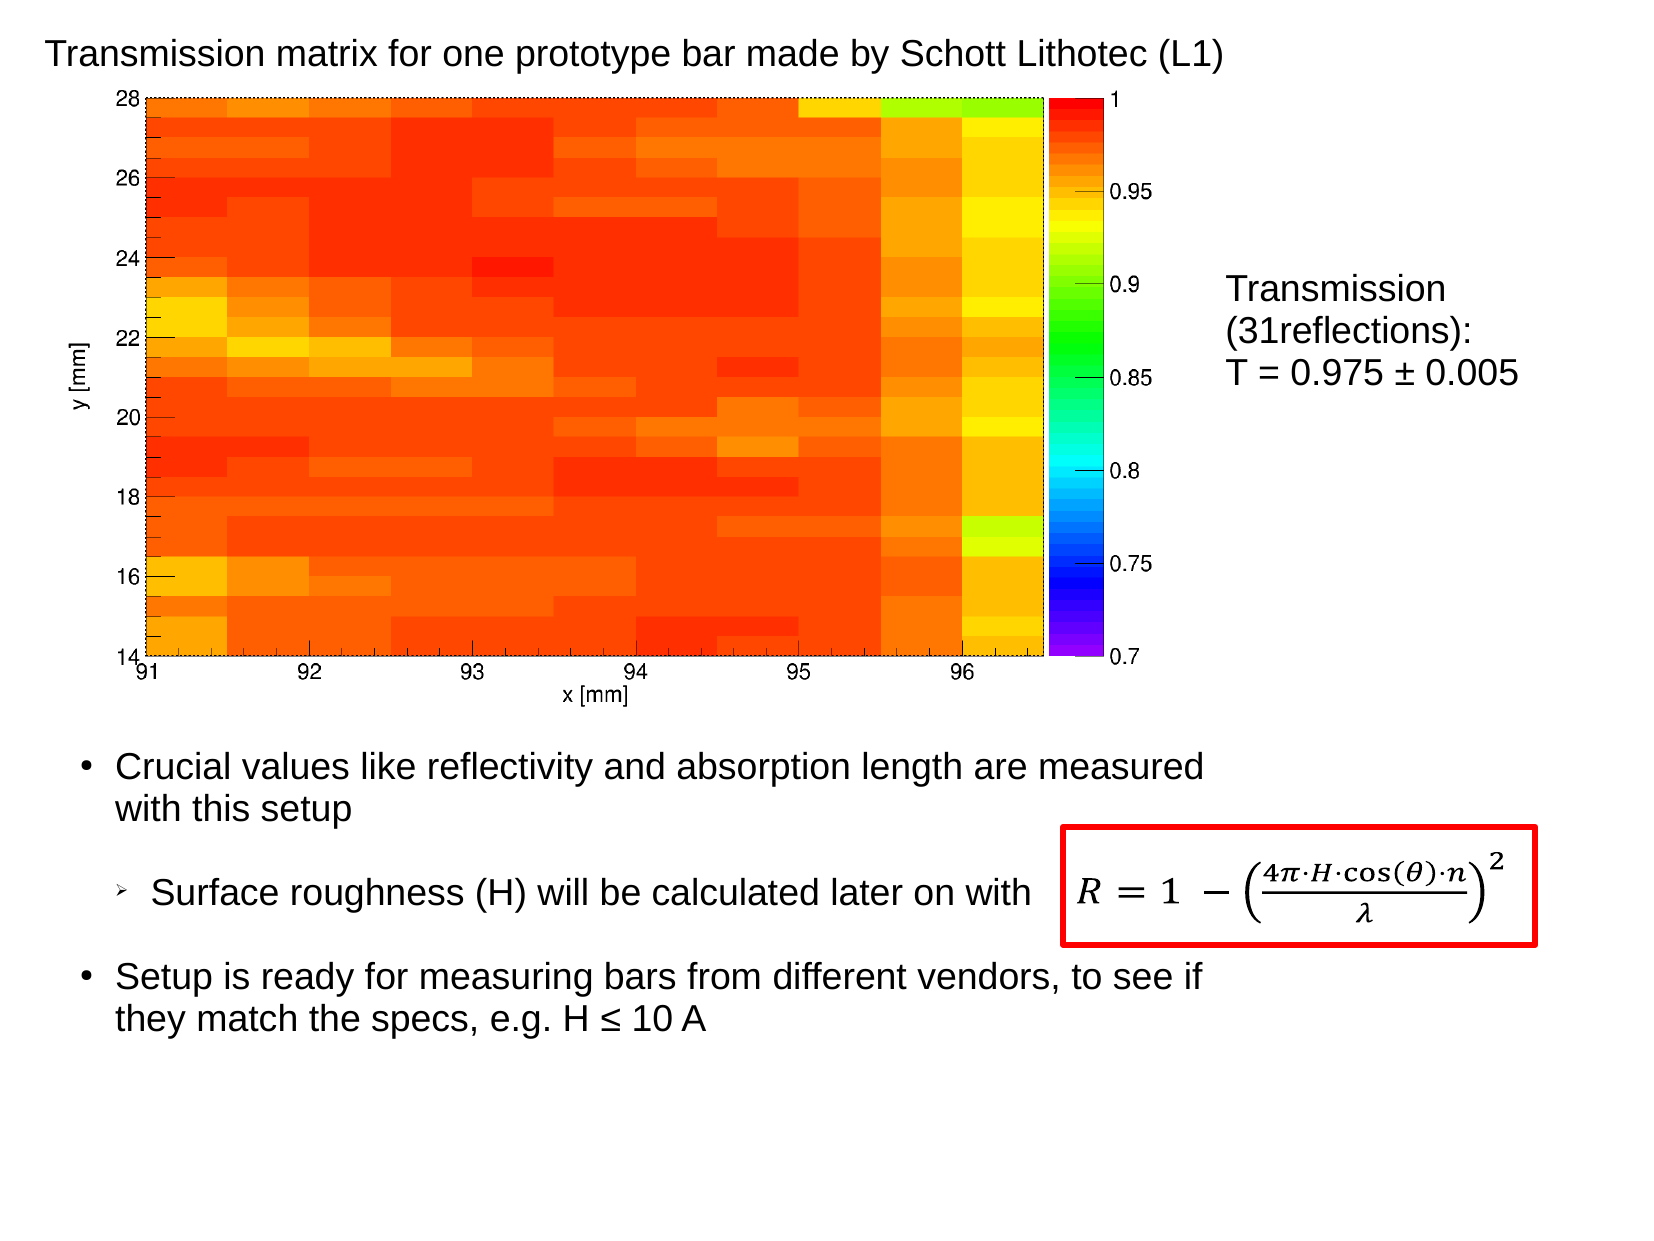

Transmission matrix for one prototype bar made by Schott Lithotec (L1)
Transmission
(31reflections):
T = 0.975 ± 0.005
Crucial values like reflectivity and absorption length are measured with this setup
Surface roughness (H) will be calculated later on with
Setup is ready for measuring bars from different vendors, to see if 	they match the specs, e.g. H ≤ 10 A